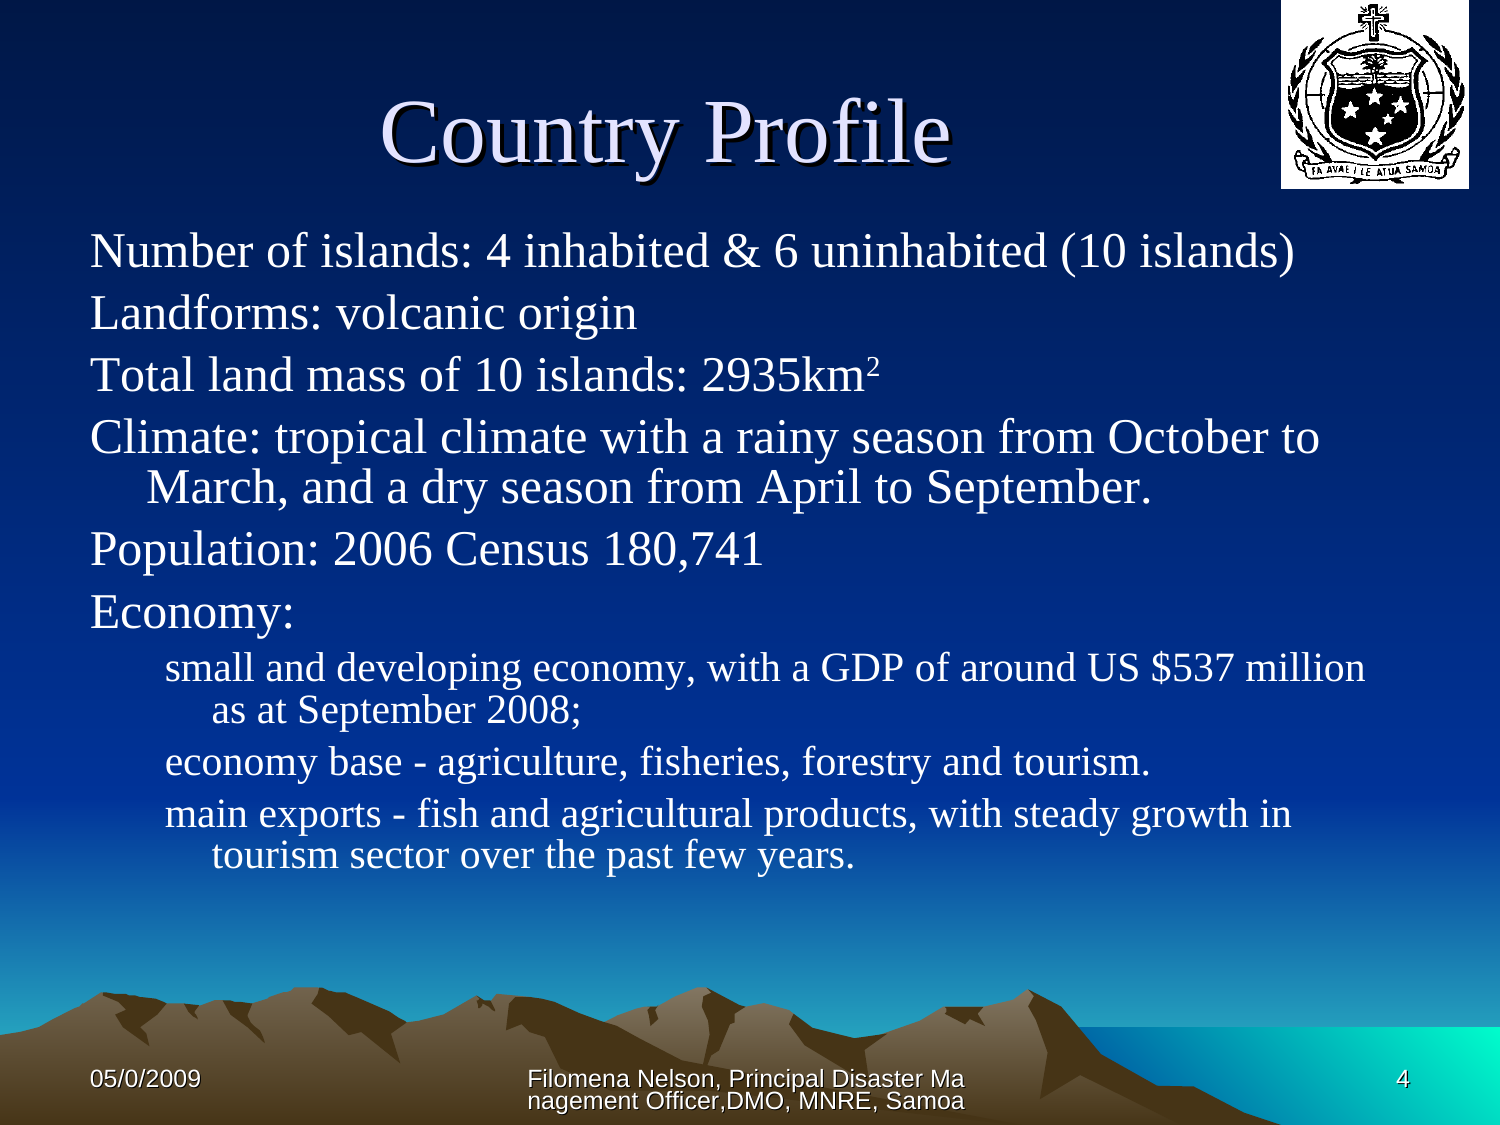

# Country Profile
Number of islands: 4 inhabited & 6 uninhabited (10 islands)
Landforms: volcanic origin
Total land mass of 10 islands: 2935km2
Climate: tropical climate with a rainy season from October to March, and a dry season from April to September.
Population: 2006 Census 180,741
Economy:
small and developing economy, with a GDP of around US $537 million as at September 2008;
economy base - agriculture, fisheries, forestry and tourism.
main exports - fish and agricultural products, with steady growth in tourism sector over the past few years.
05/0/2009
Filomena Nelson, Principal Disaster Management Officer,DMO, MNRE, Samoa
4